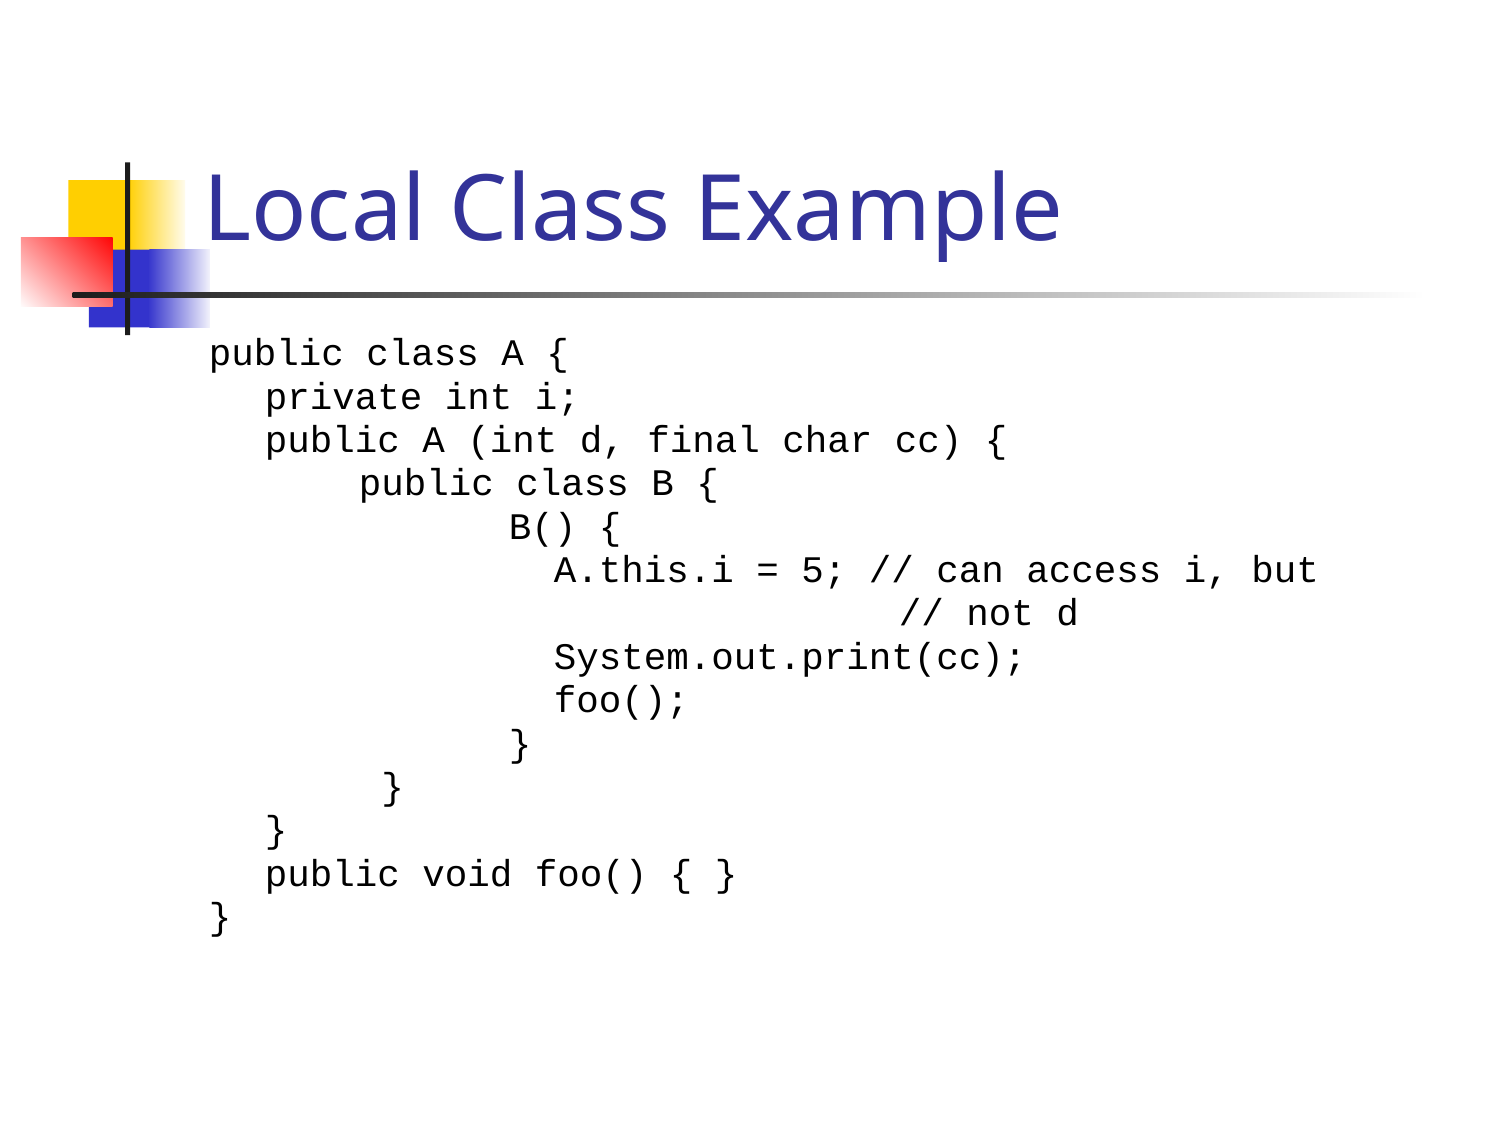

# Local Class Example
public class A {
	private int i;
	public A (int d, final char cc) {
		public class B {
			B() {
			 A.this.i = 5; // can access i, but
					 // not d
			 System.out.print(cc);
		 	 foo();
			}
		 }
	}
	public void foo() { }
}